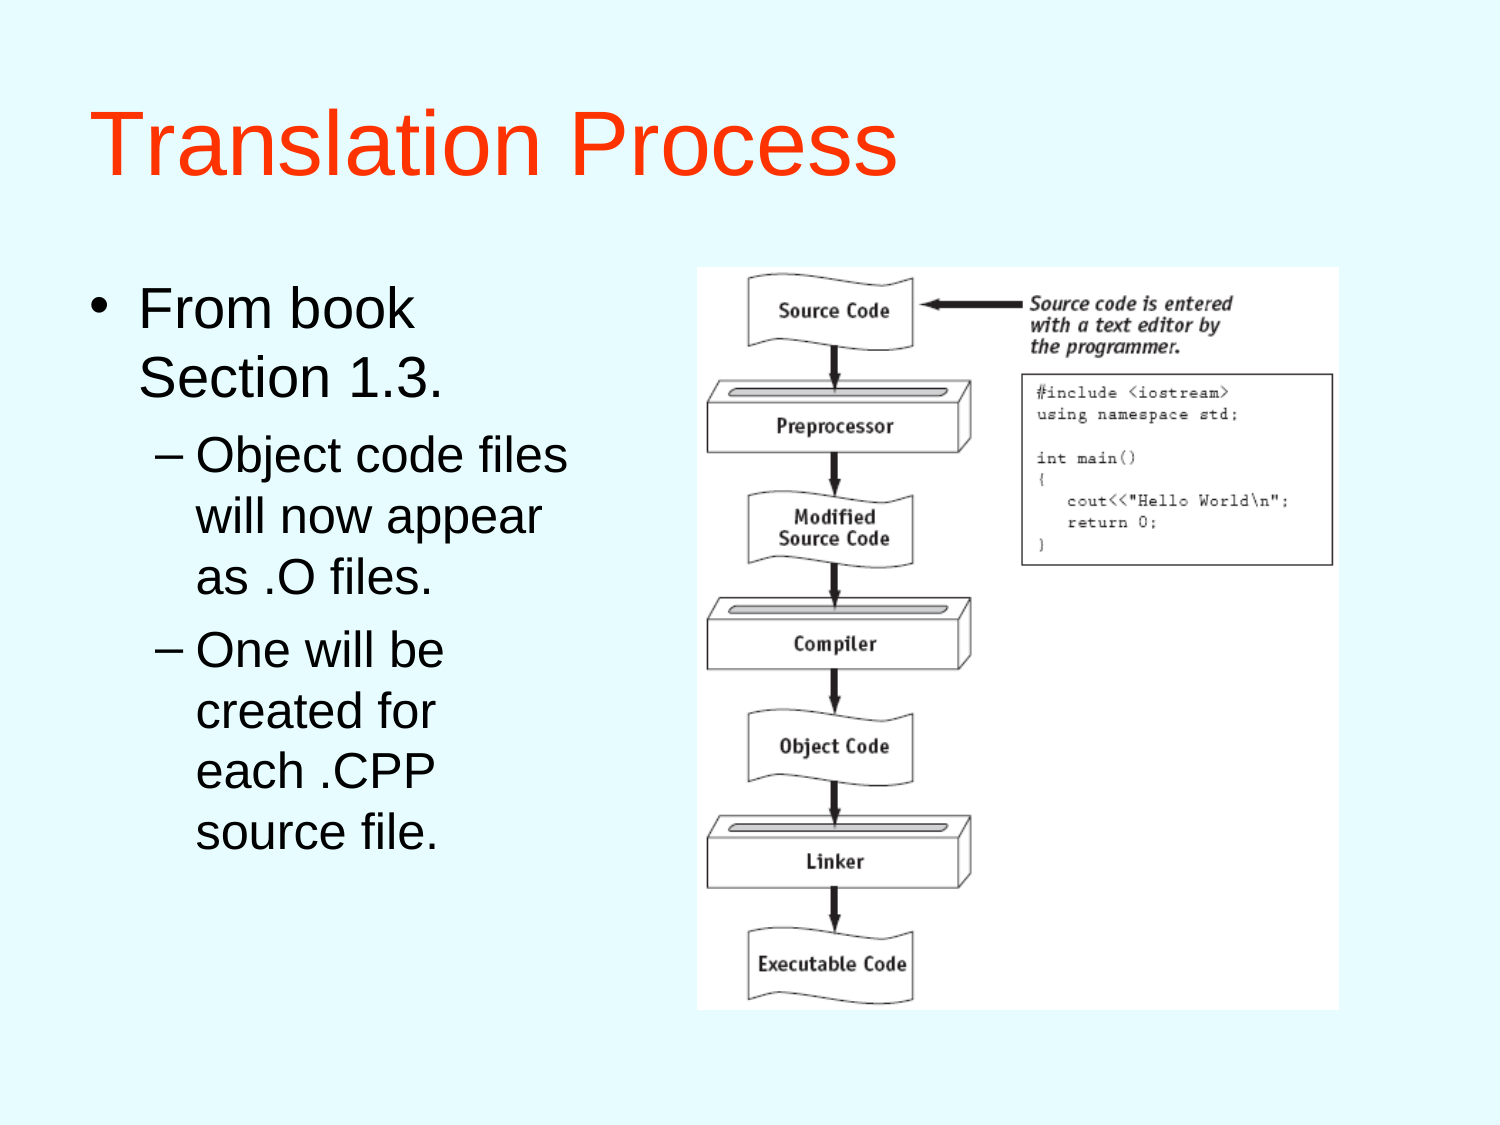

# Translation Process
From book Section 1.3.
Object code files will now appear as .O files.
One will be created for each .CPP source file.